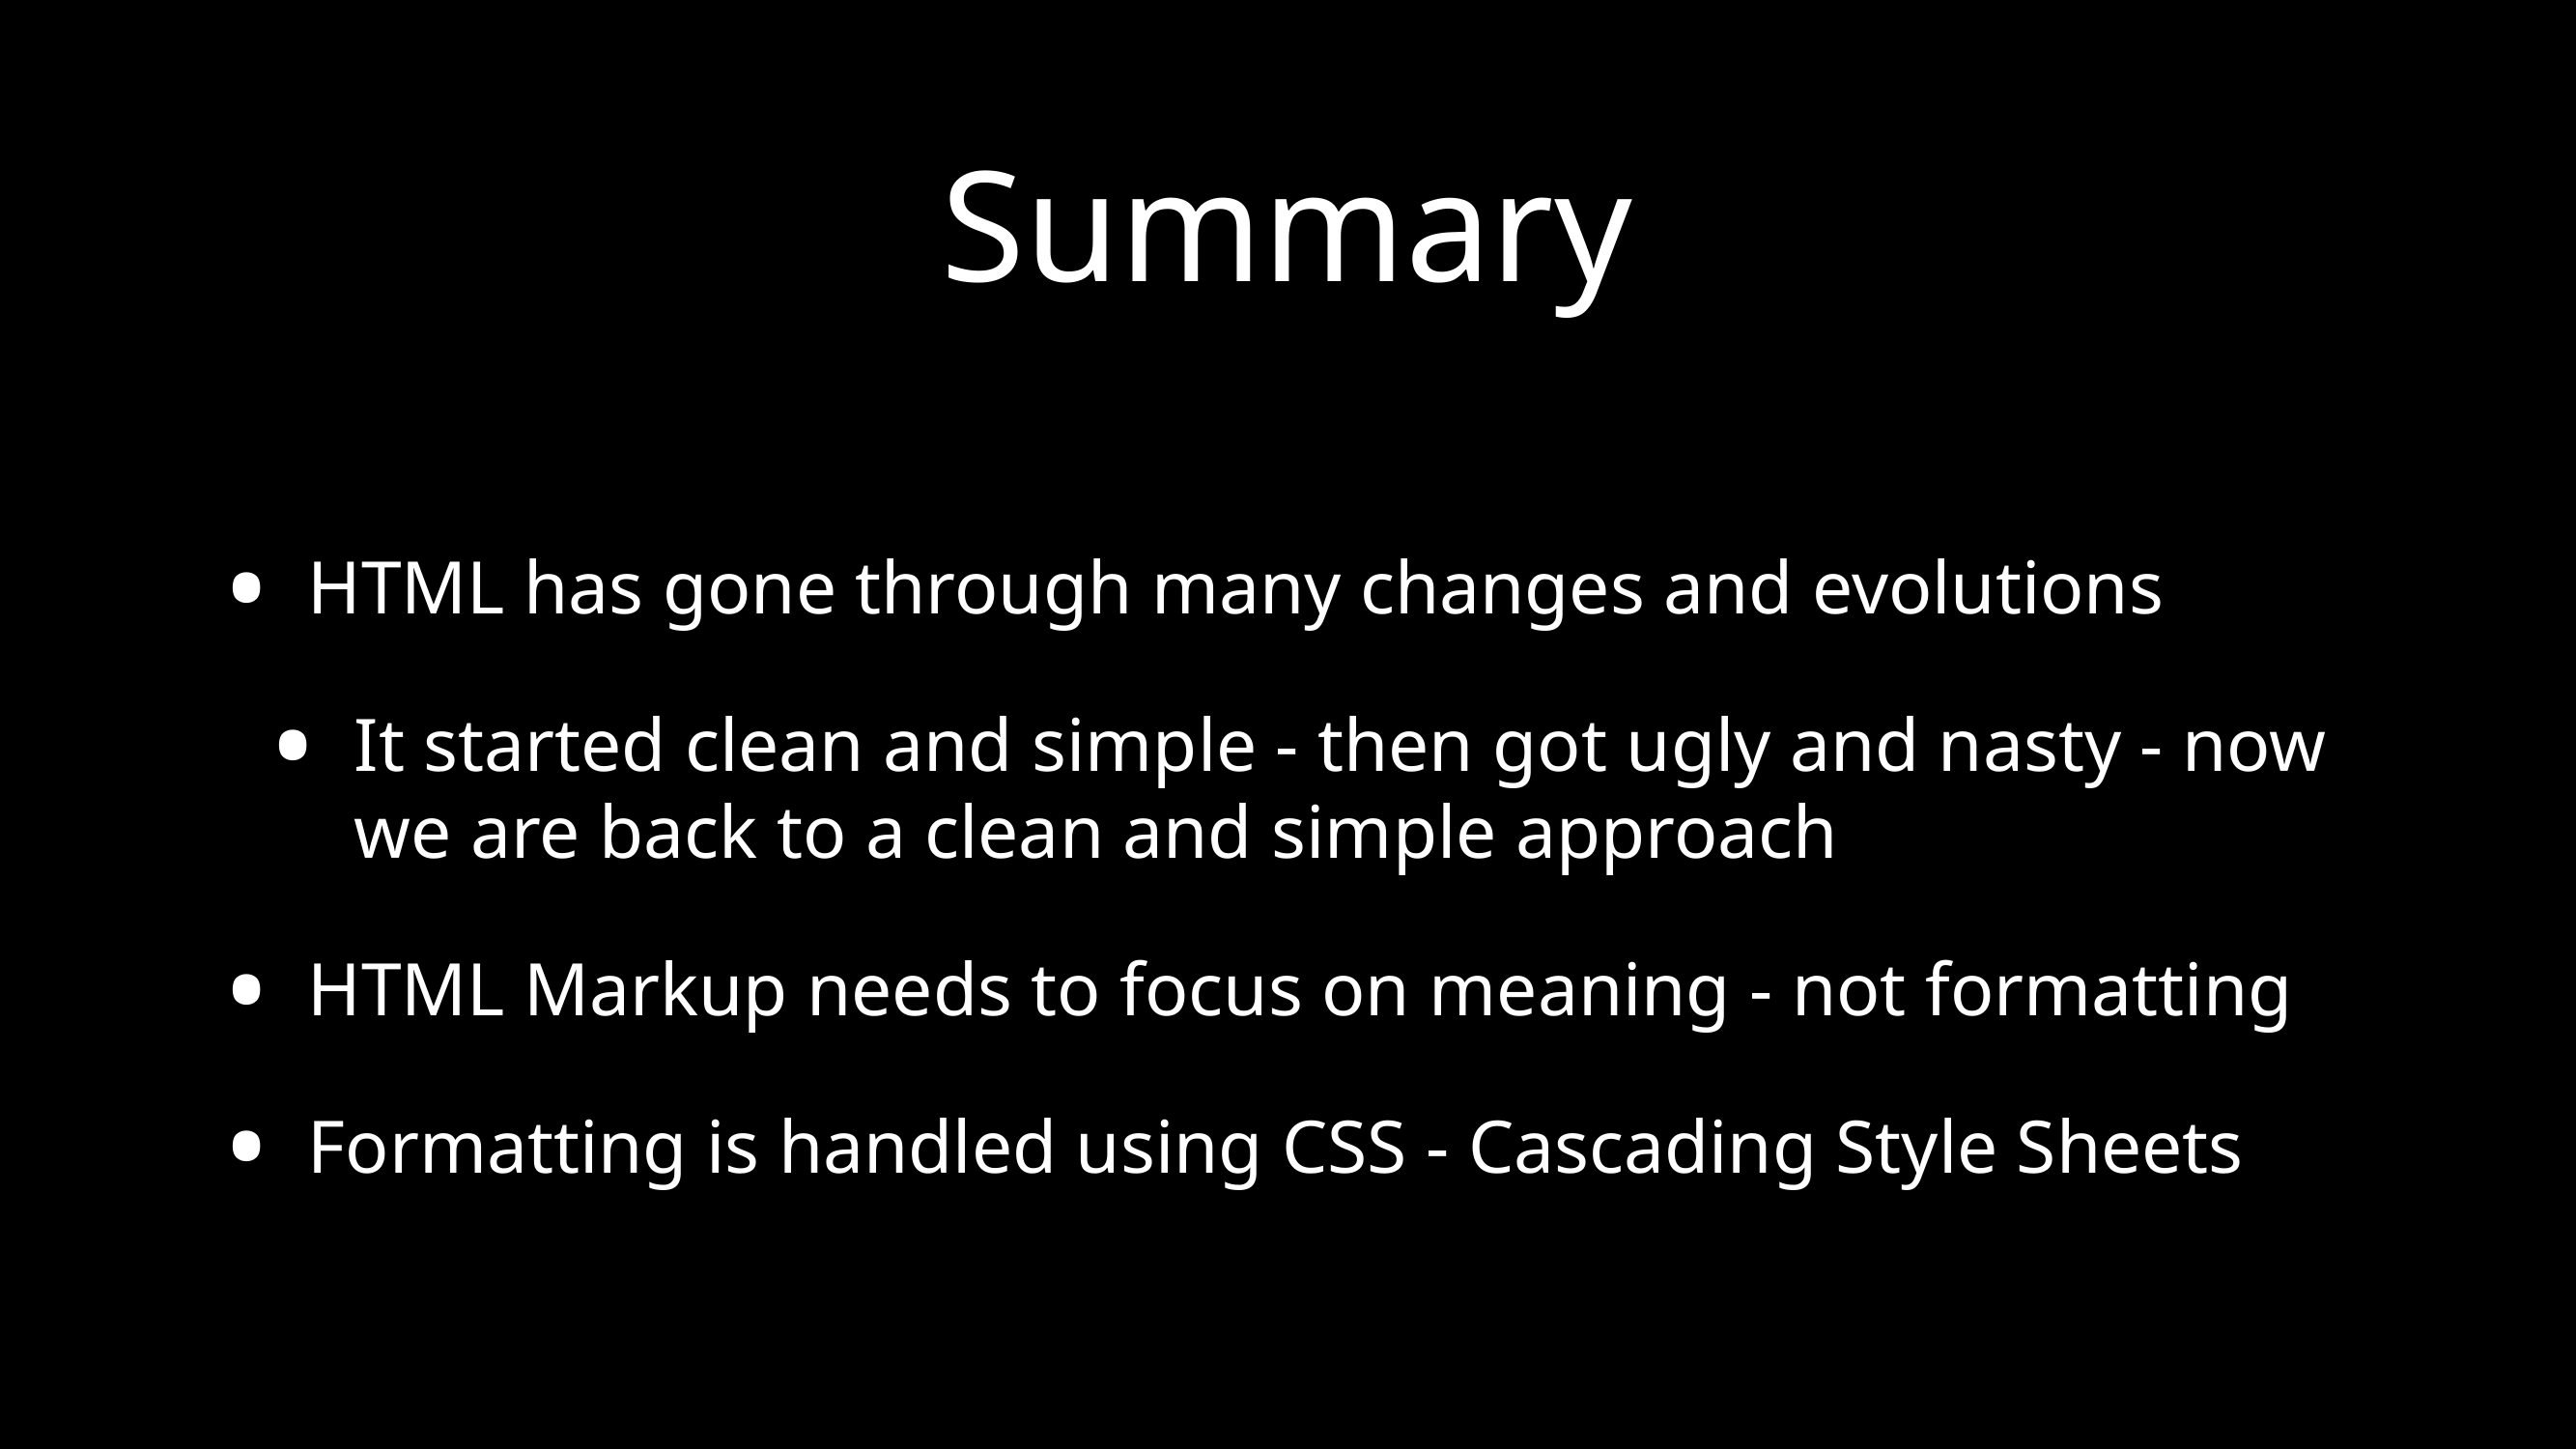

# Summary
HTML has gone through many changes and evolutions
It started clean and simple - then got ugly and nasty - now we are back to a clean and simple approach
HTML Markup needs to focus on meaning - not formatting
Formatting is handled using CSS - Cascading Style Sheets